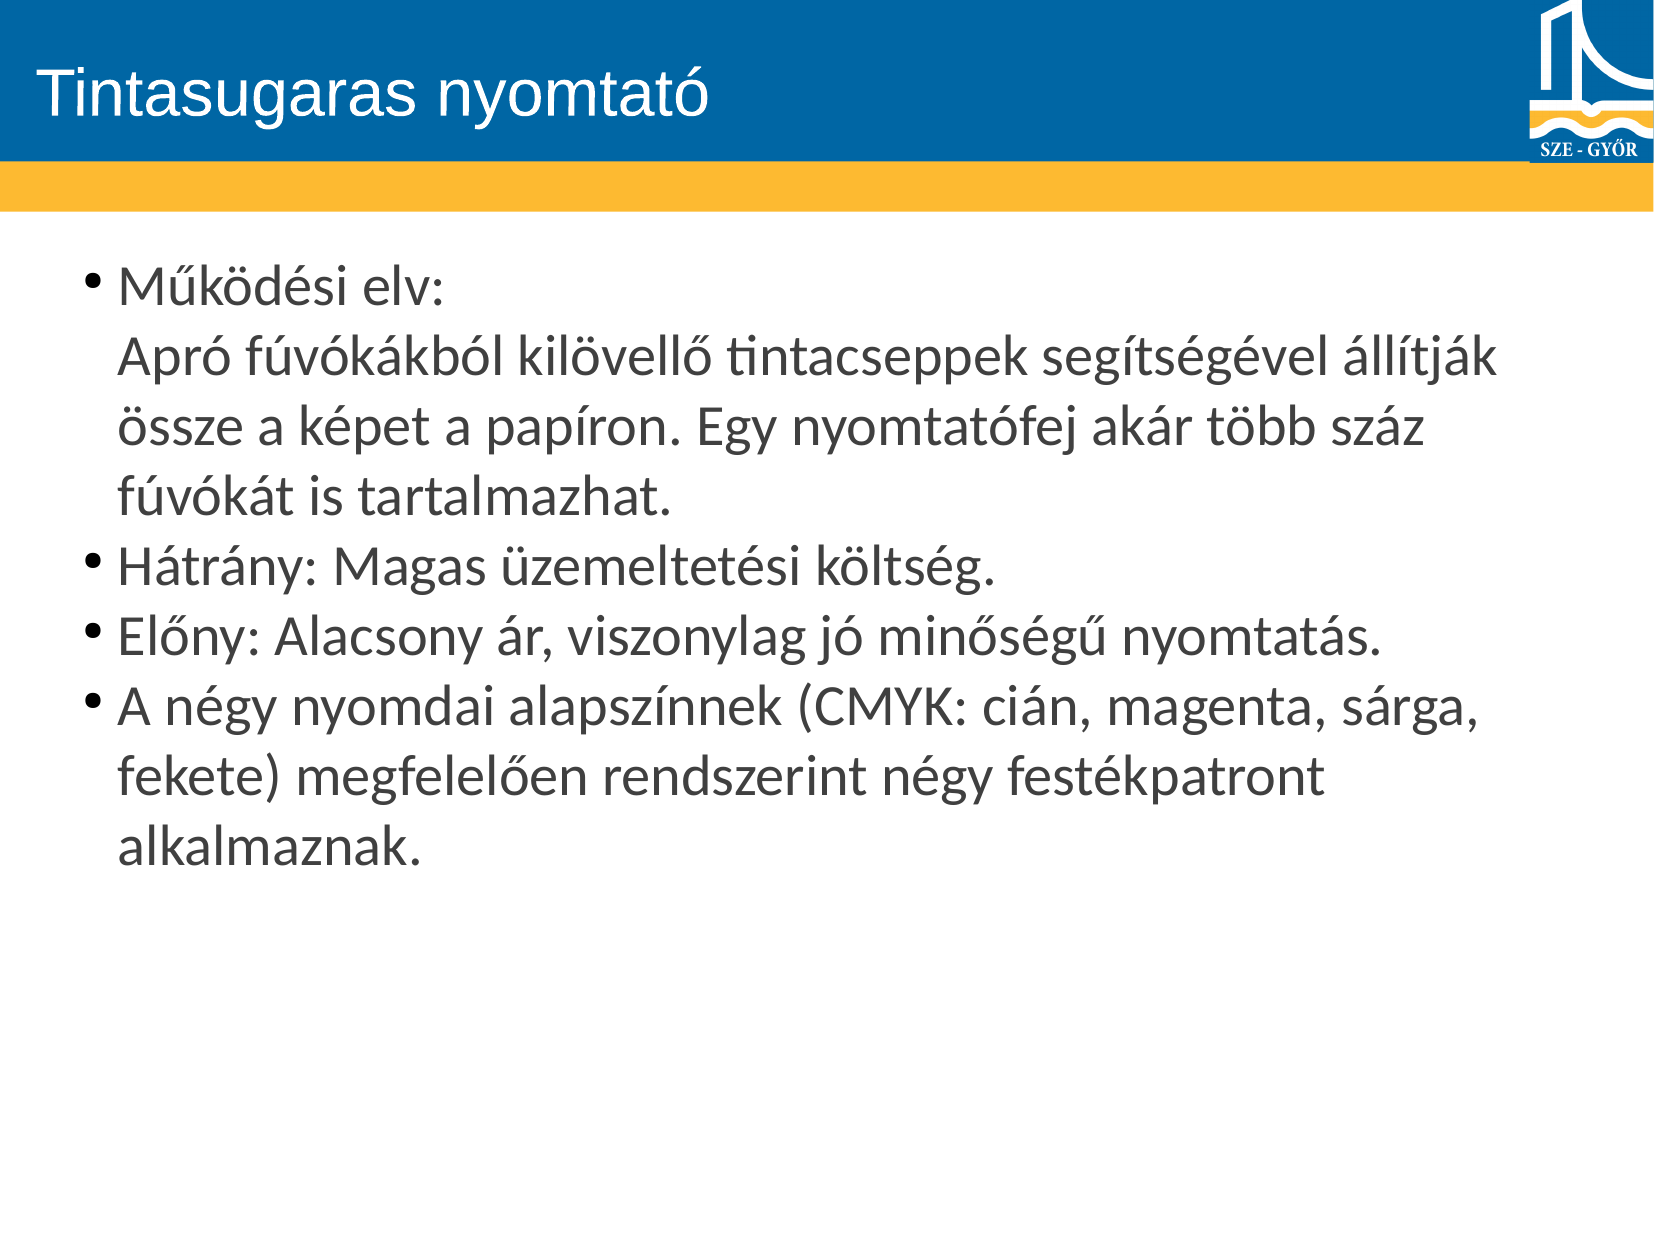

Tintasugaras nyomtató
Működési elv:
Apró fúvókákból kilövellő tintacseppek segítségével állítják össze a képet a papíron. Egy nyomtatófej akár több száz fúvókát is tartalmazhat.
Hátrány: Magas üzemeltetési költség.
Előny: Alacsony ár, viszonylag jó minőségű nyomtatás.
A négy nyomdai alapszínnek (CMYK: cián, magenta, sárga, fekete) megfelelően rendszerint négy festékpatront alkalmaznak.